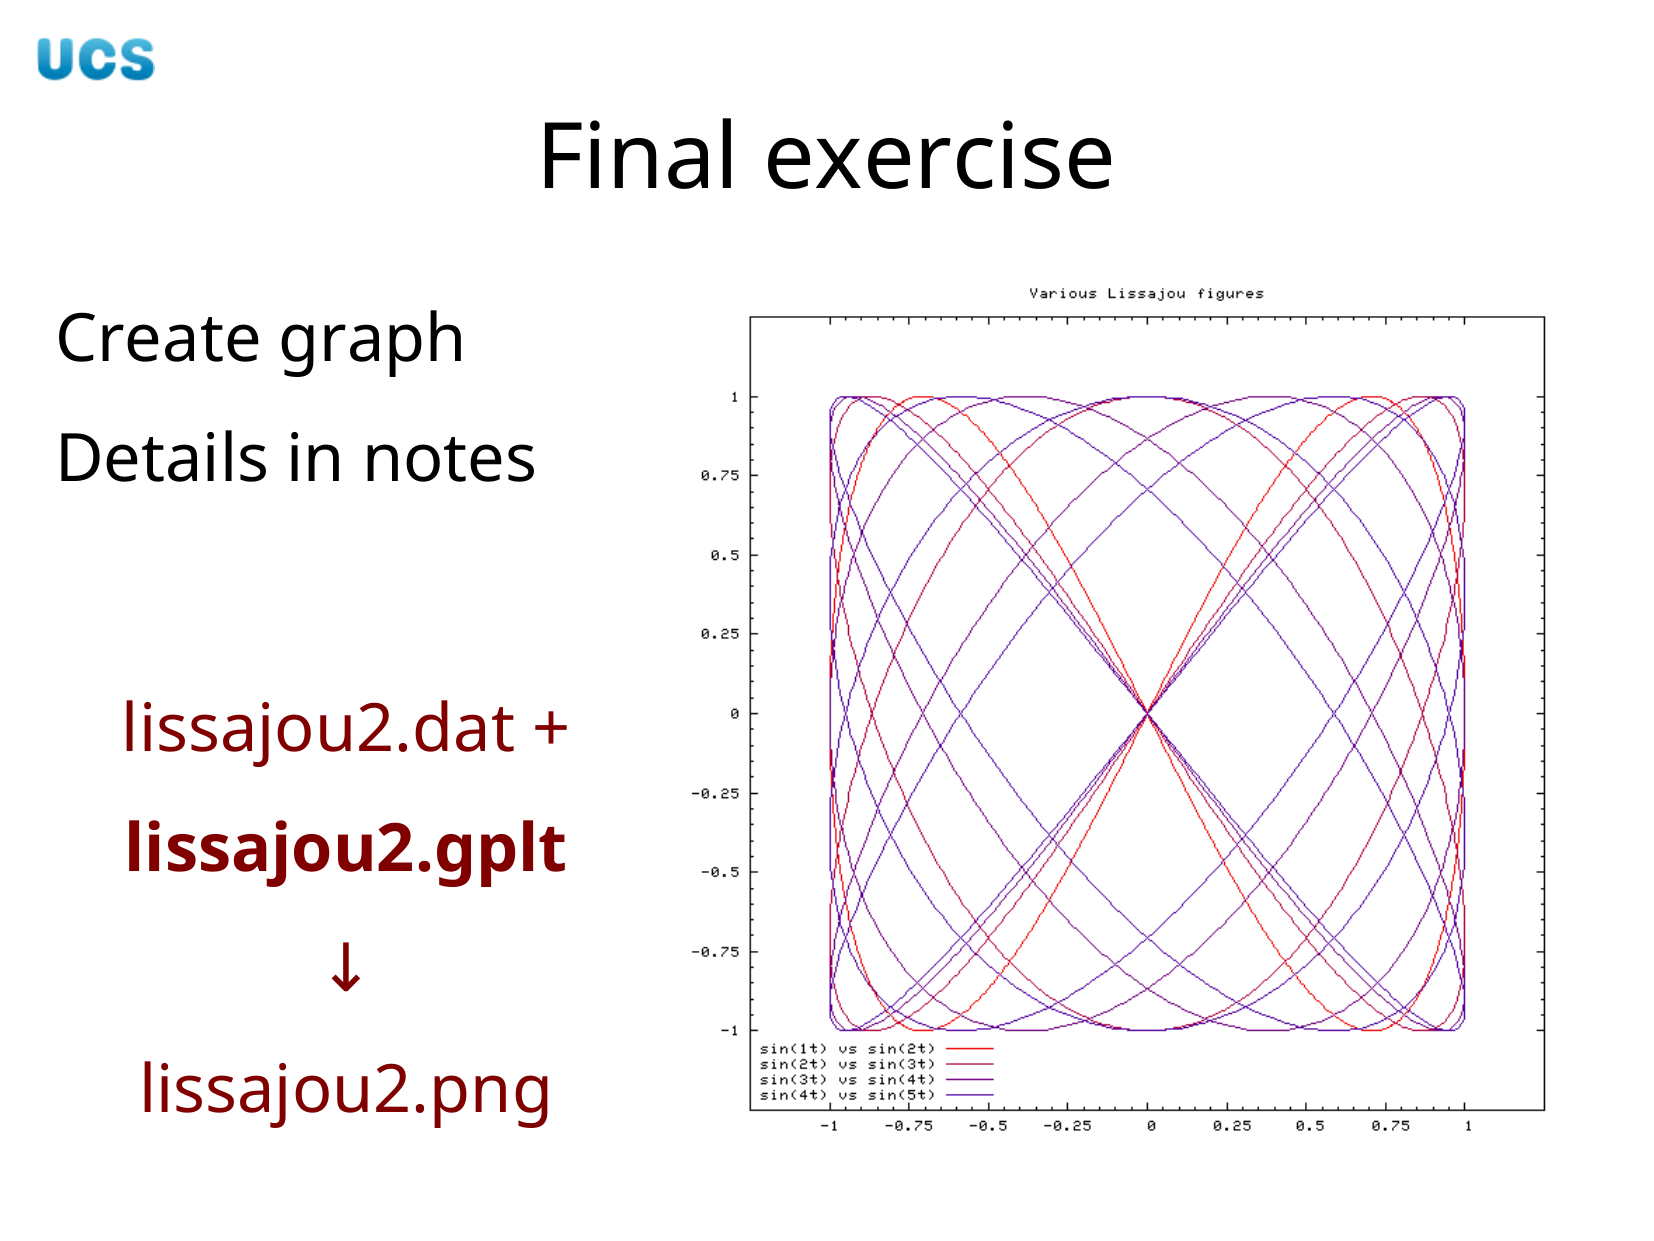

# Final exercise
Create graph
Details in notes
lissajou2.dat +
lissajou2.gplt
↓
lissajou2.png